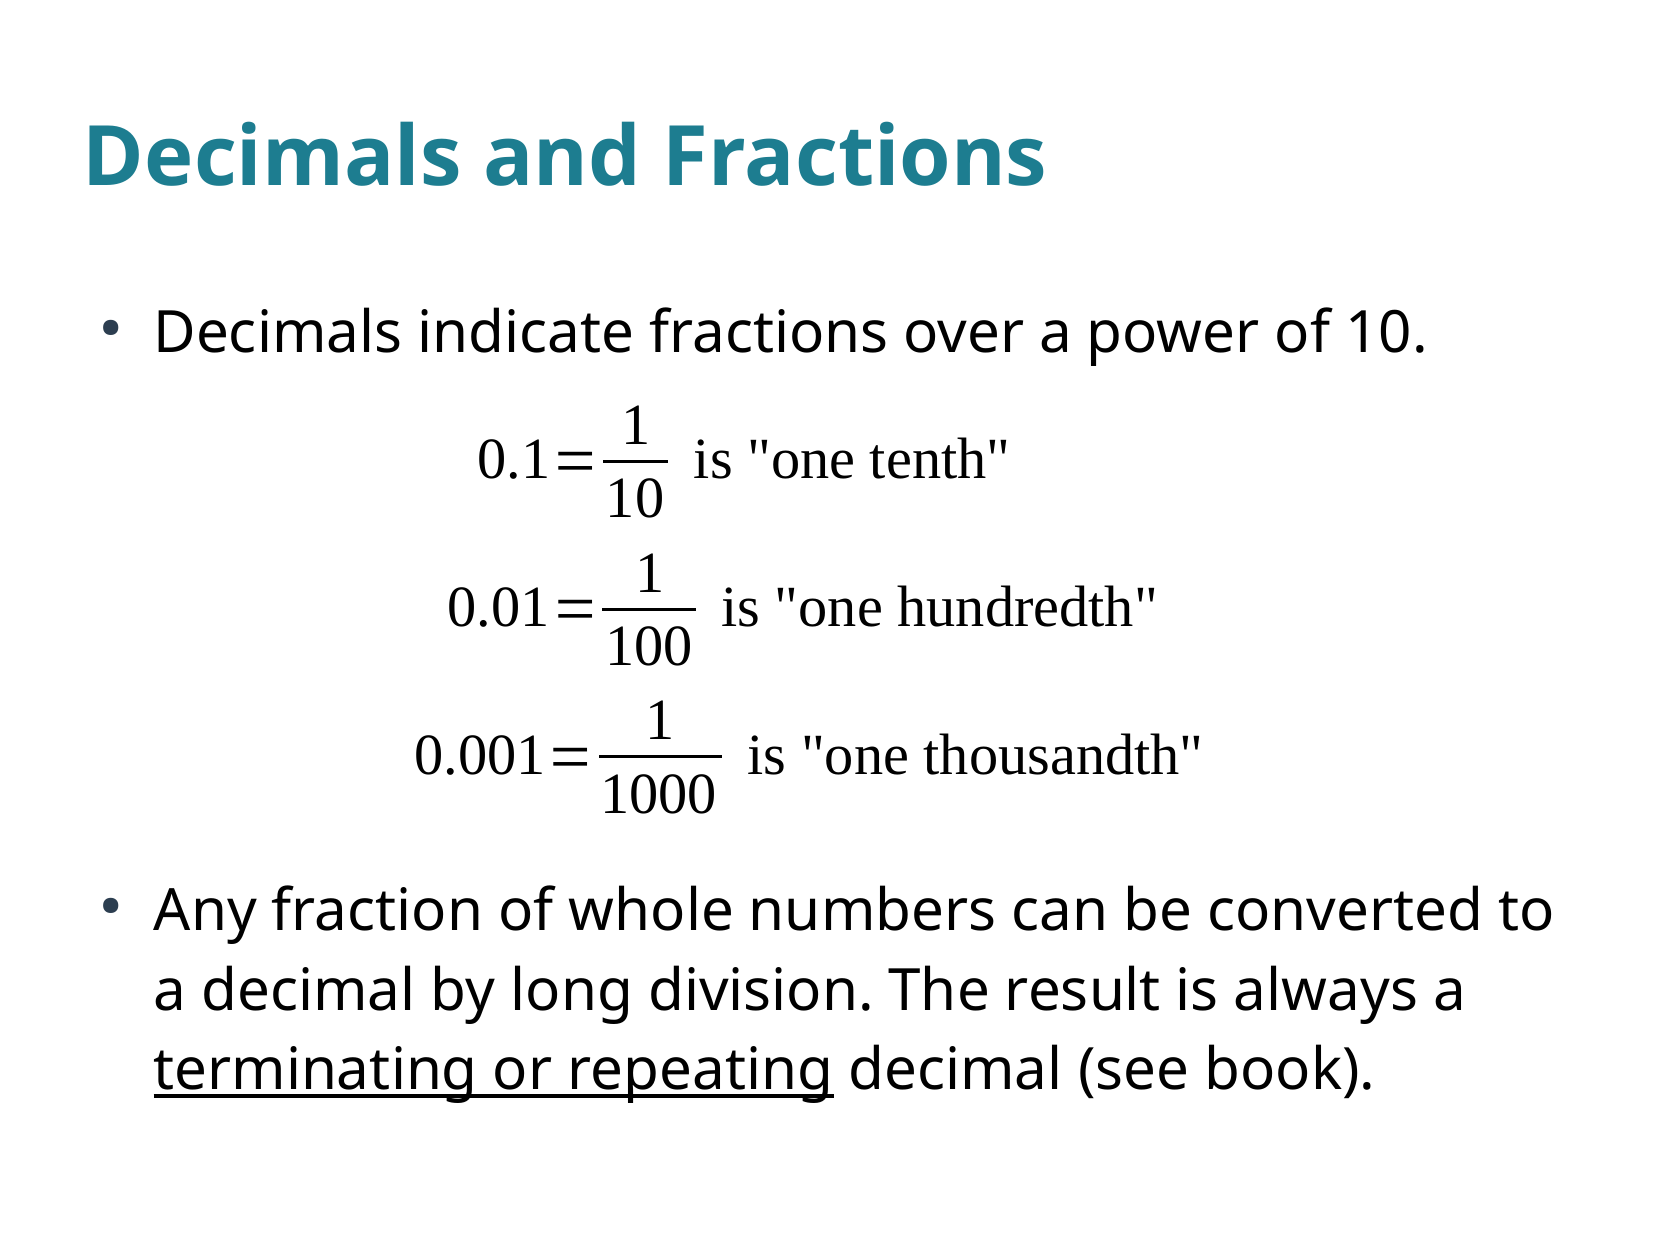

# Decimals and Fractions
Decimals indicate fractions over a power of 10.
Any fraction of whole numbers can be converted to a decimal by long division. The result is always a terminating or repeating decimal (see book).